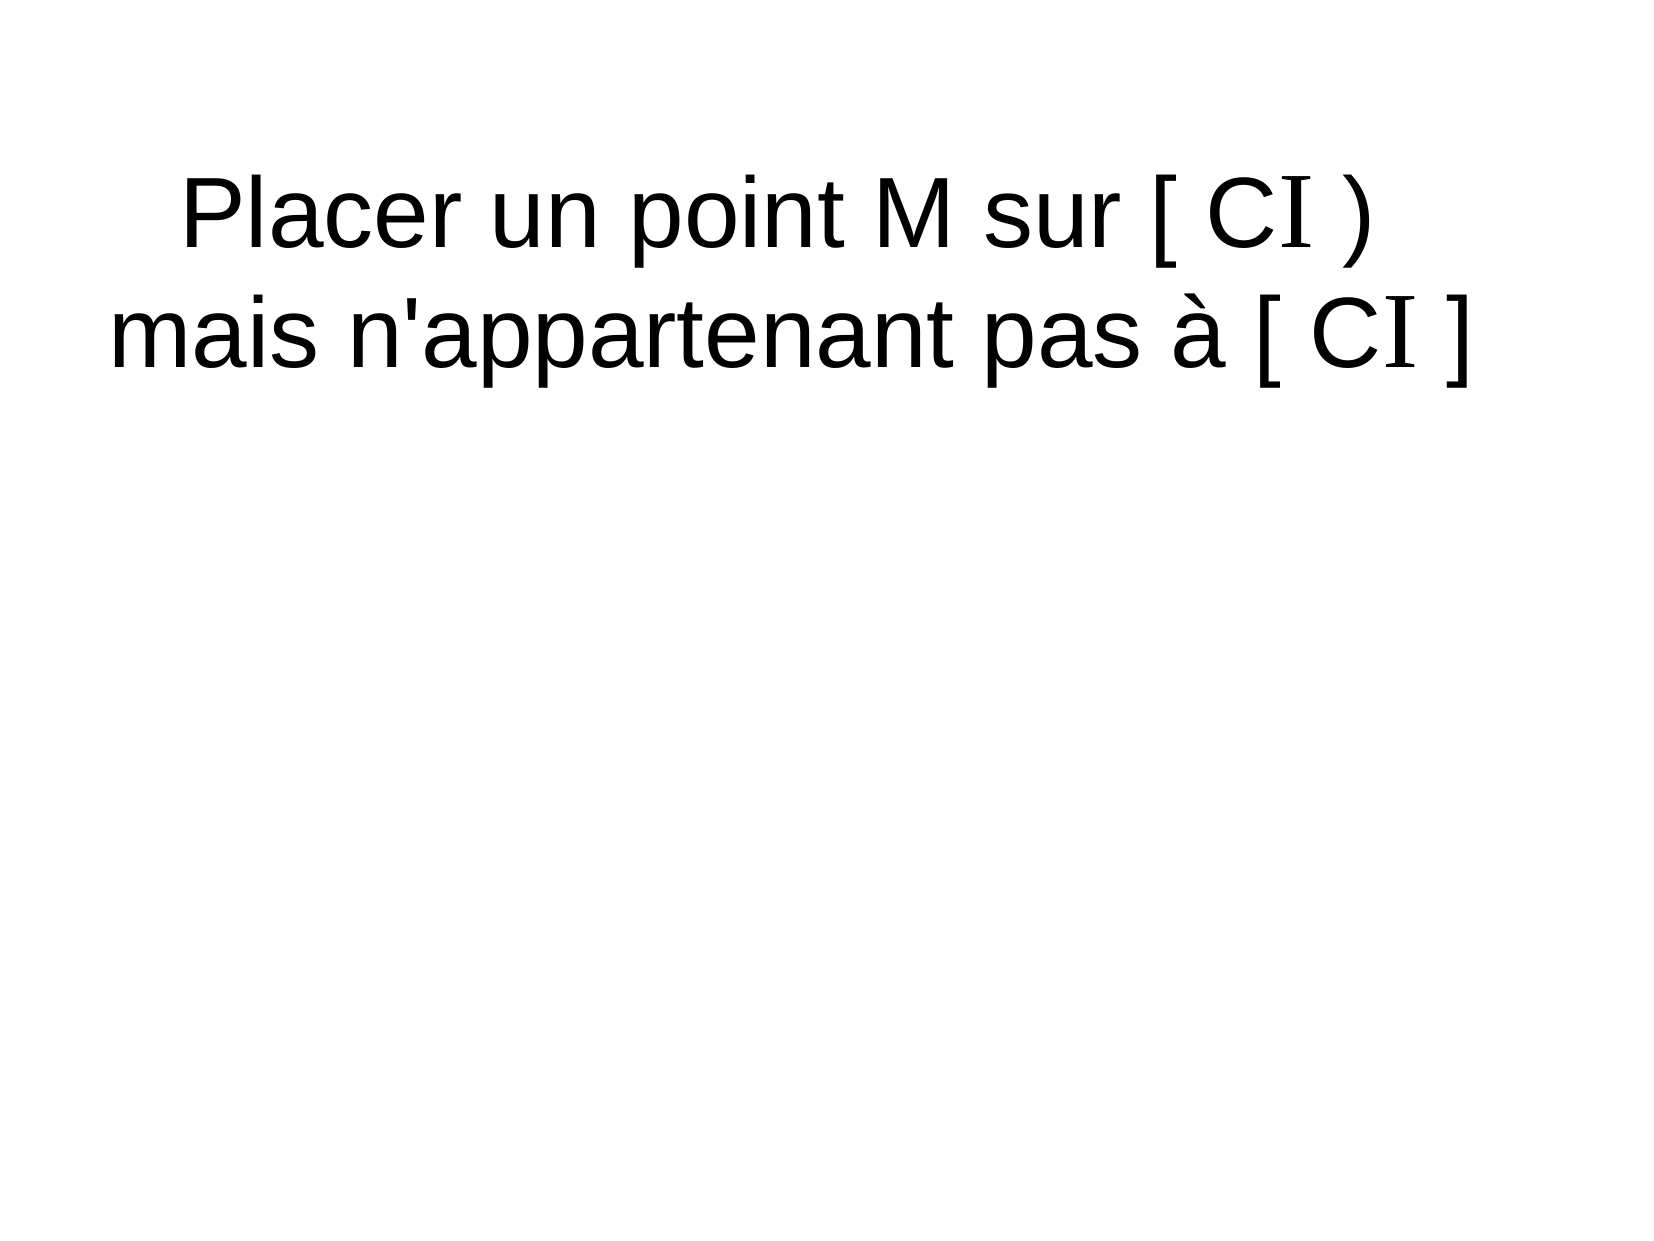

# Placer un point M sur [ CI )
mais n'appartenant pas à [ CI ]